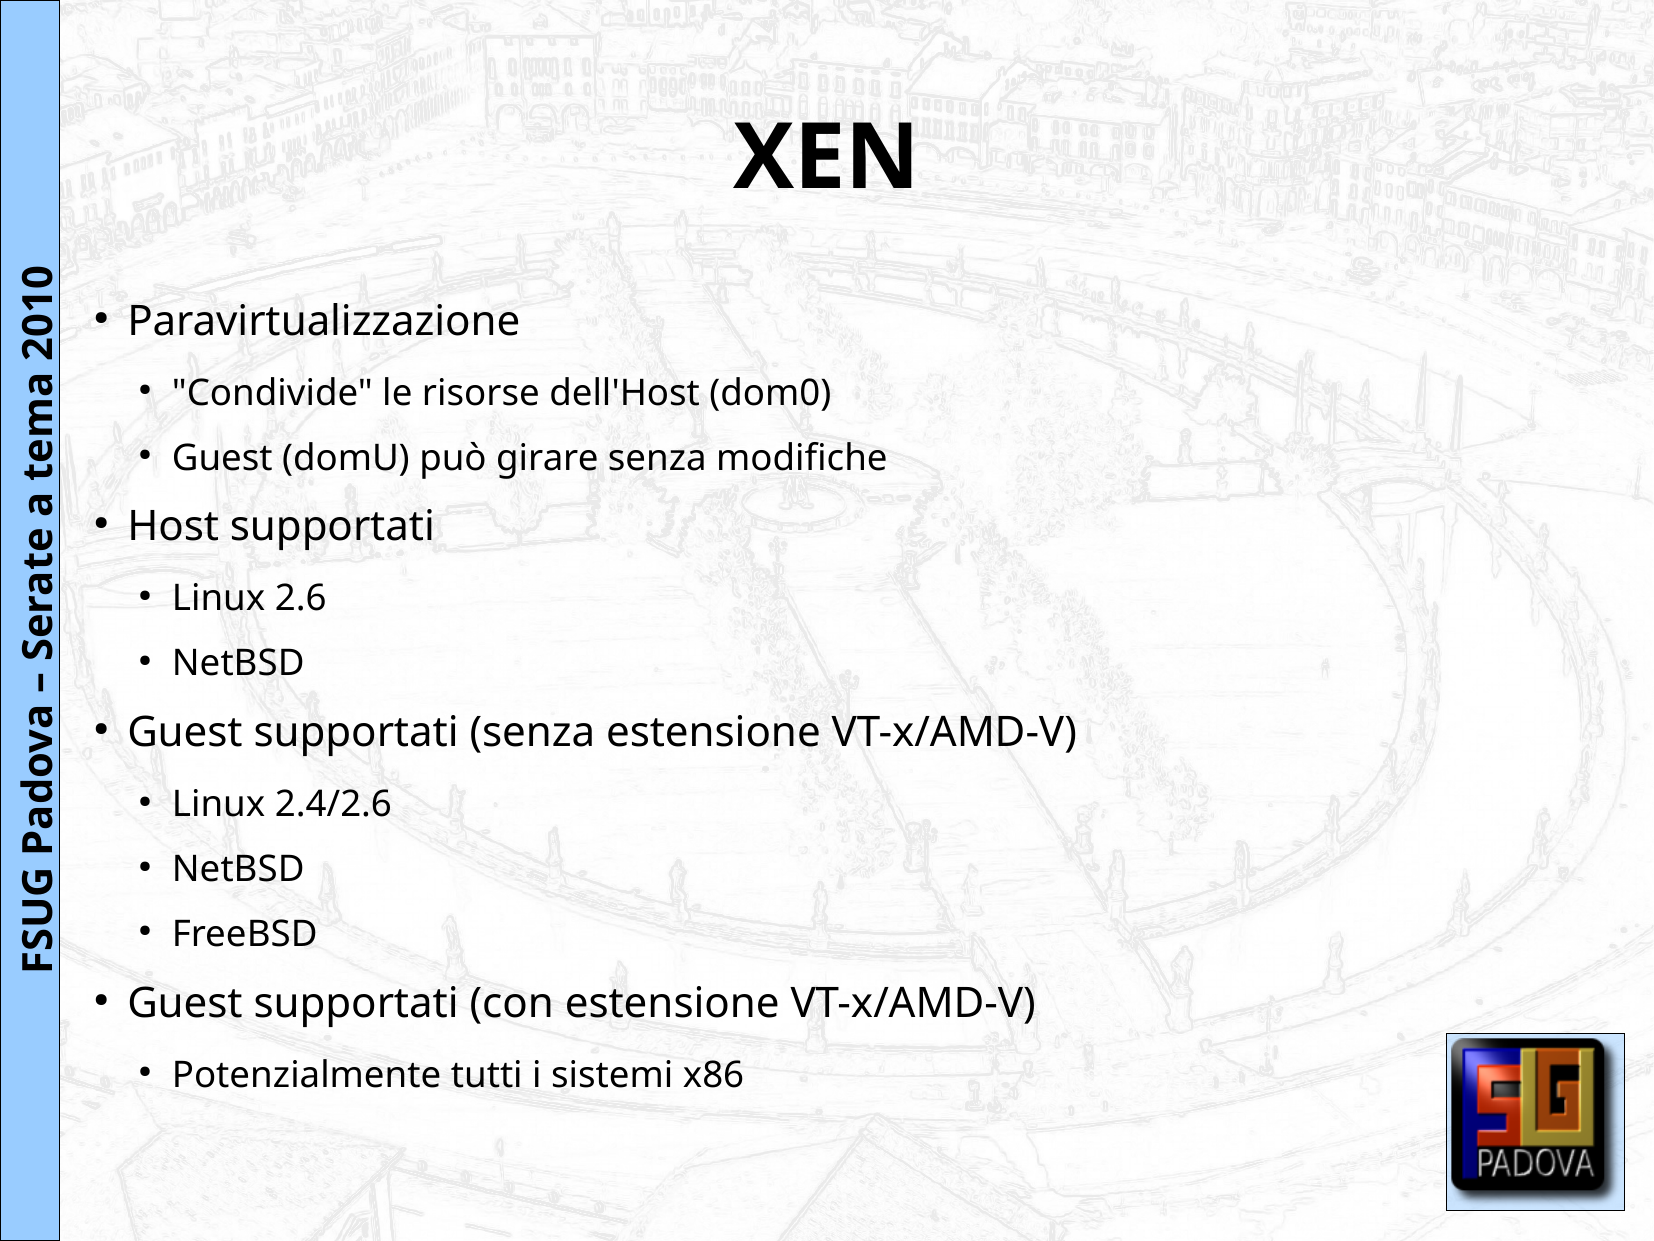

# XEN
Paravirtualizzazione
"Condivide" le risorse dell'Host (dom0)
Guest (domU) può girare senza modifiche
Host supportati
Linux 2.6
NetBSD
Guest supportati (senza estensione VT-x/AMD-V)
Linux 2.4/2.6
NetBSD
FreeBSD
Guest supportati (con estensione VT-x/AMD-V)
Potenzialmente tutti i sistemi x86
FSUG Padova – Serate a tema 2010
FSUG Padova – Serate a tema 2010